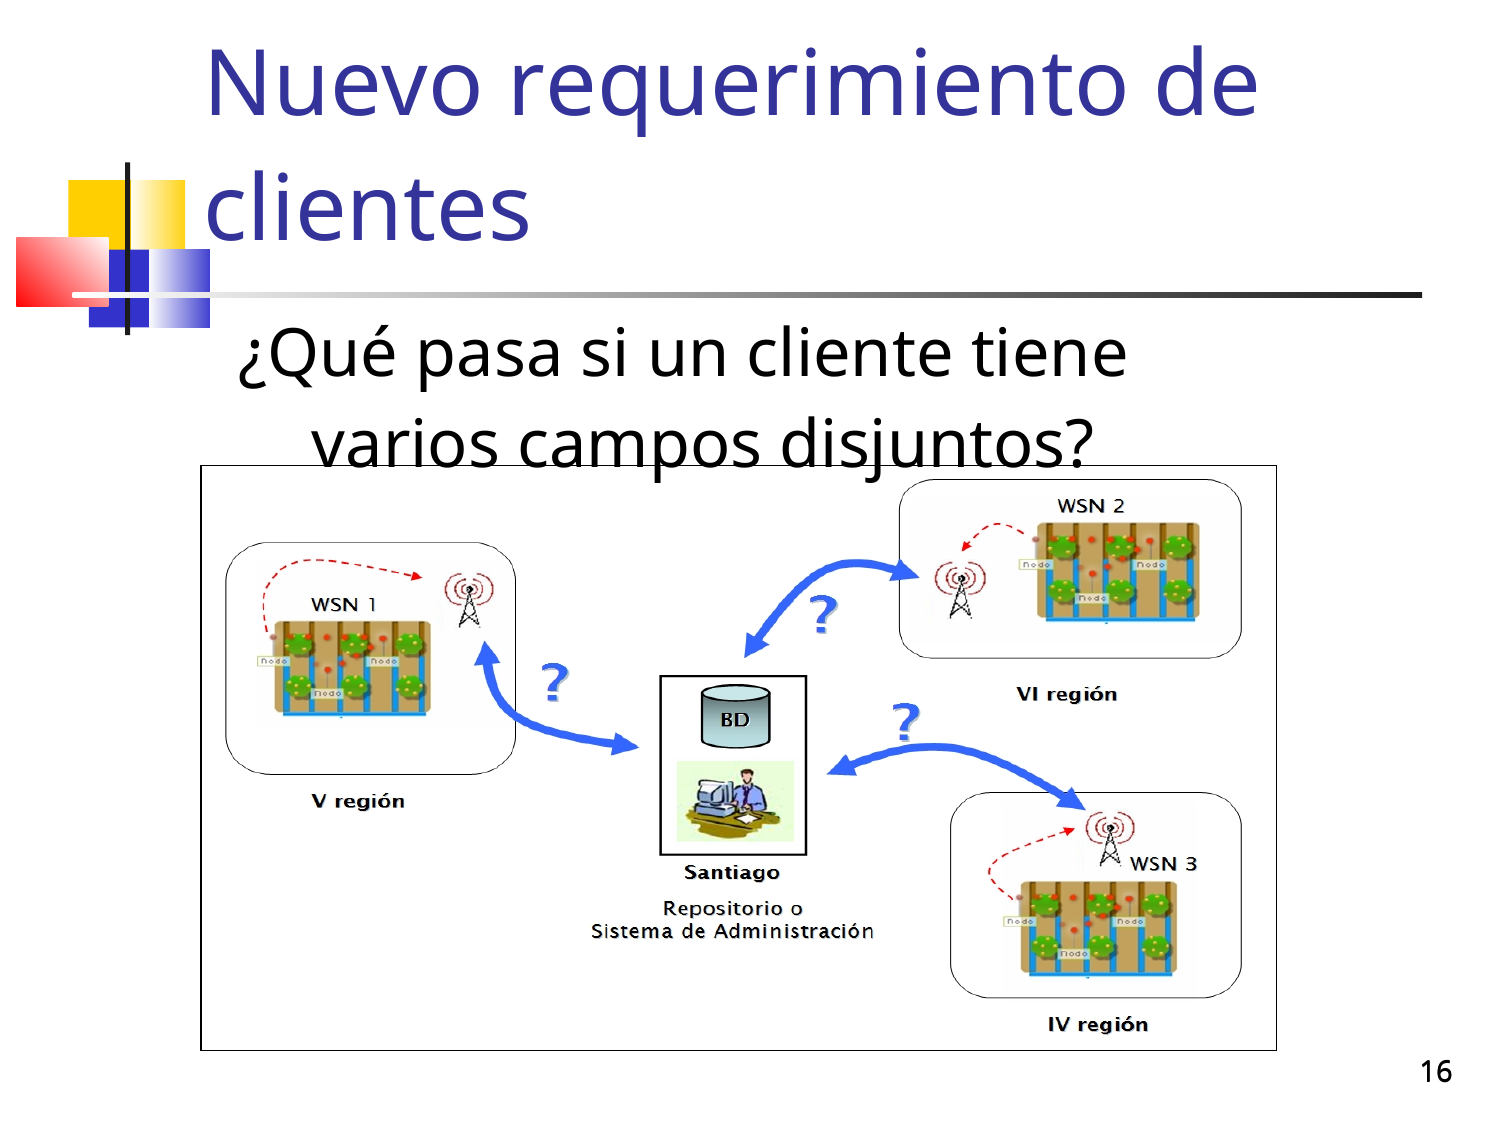

# Nuevo requerimiento de clientes
¿Qué pasa si un cliente tiene varios campos disjuntos?
16